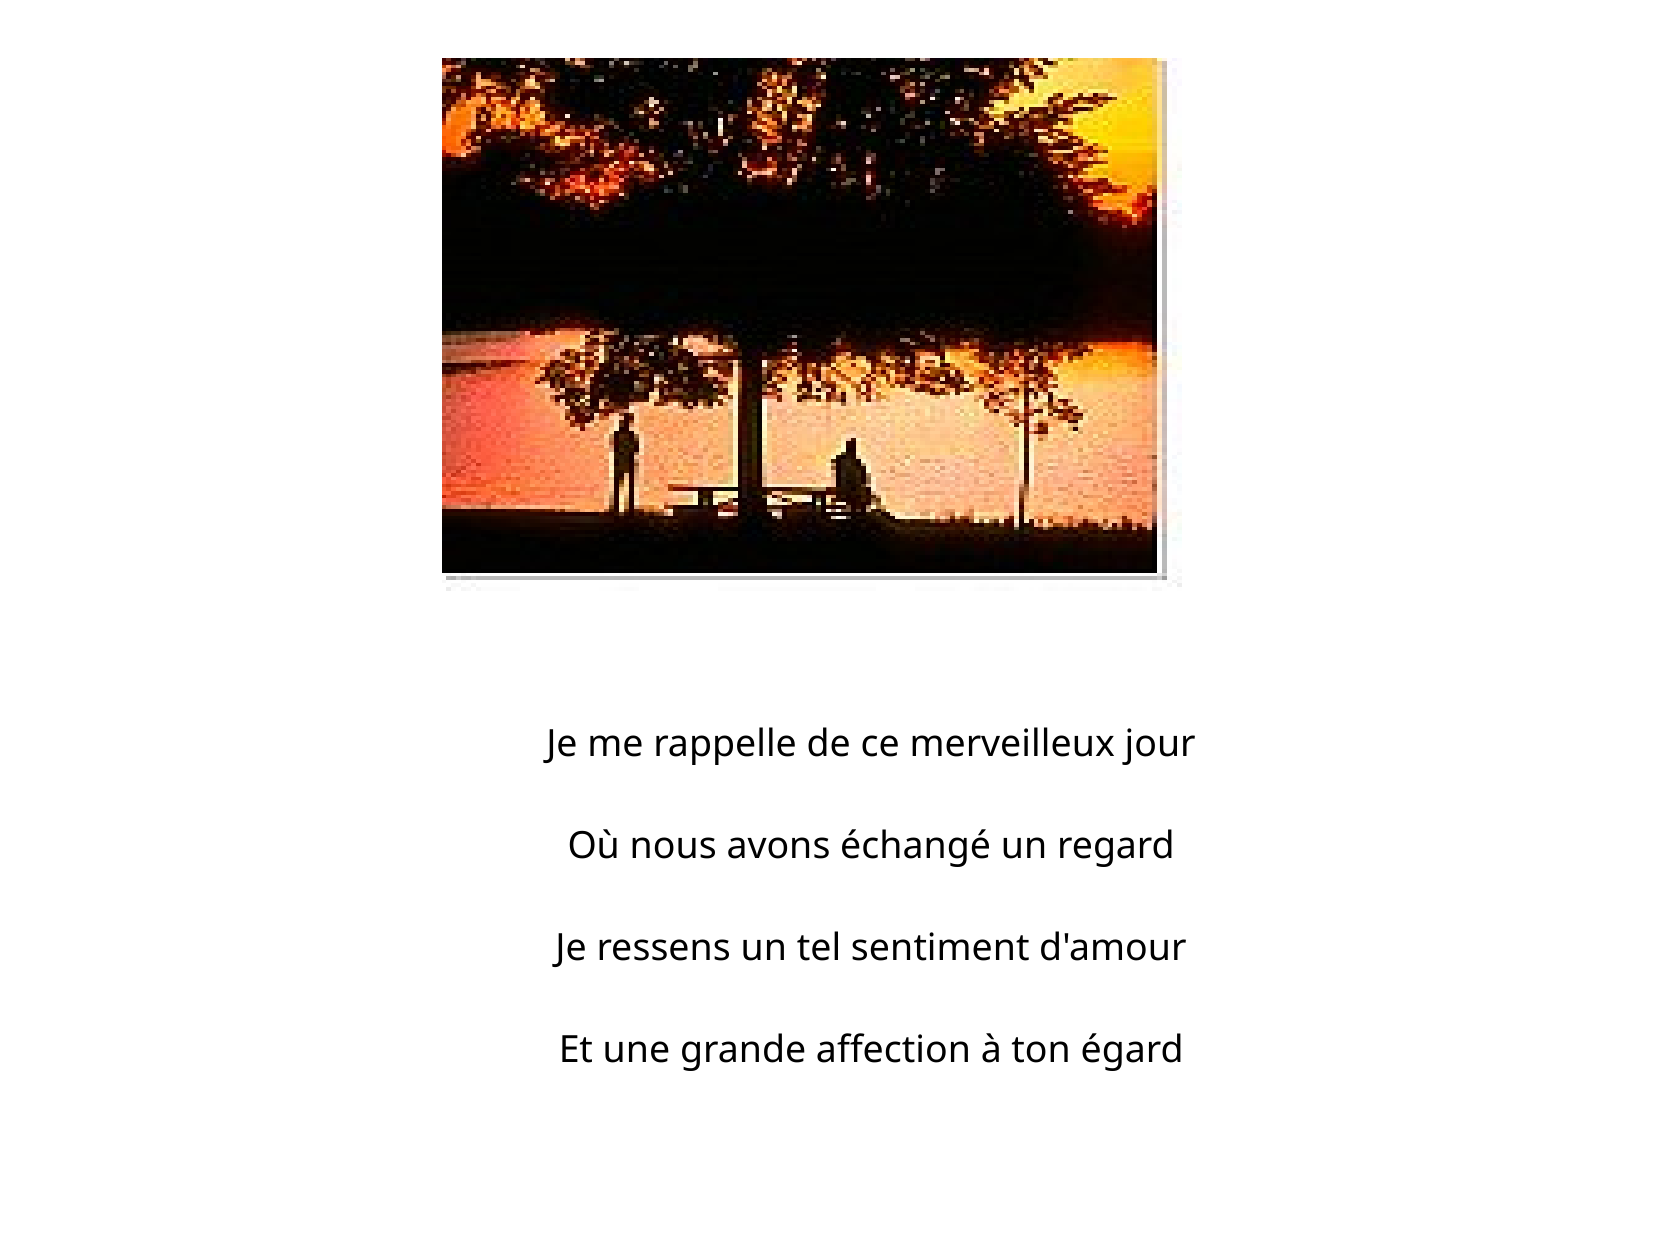

Je me rappelle de ce merveilleux jour
Où nous avons échangé un regard
Je ressens un tel sentiment d'amour
Et une grande affection à ton égard